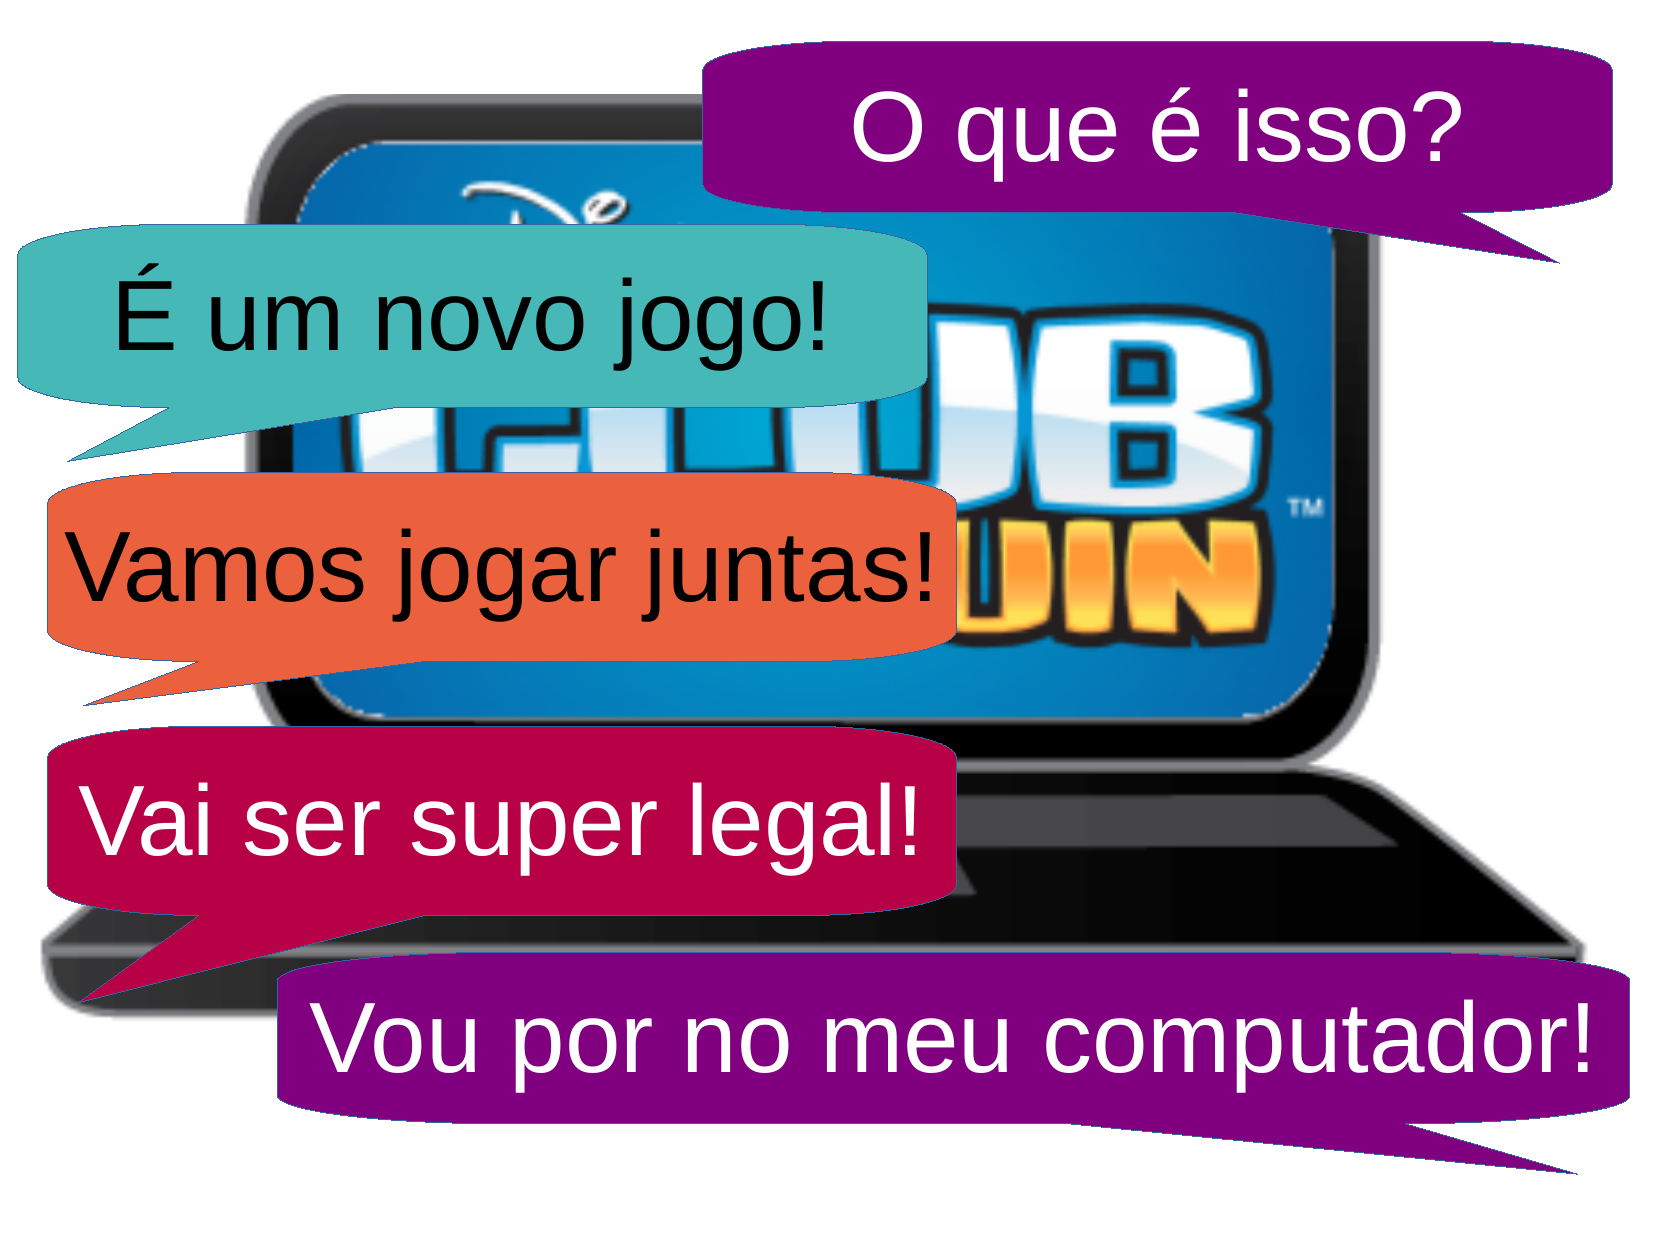

O que é isso?
É um novo jogo!
Vamos jogar juntas!
Vai ser super legal!
Vou por no meu computador!